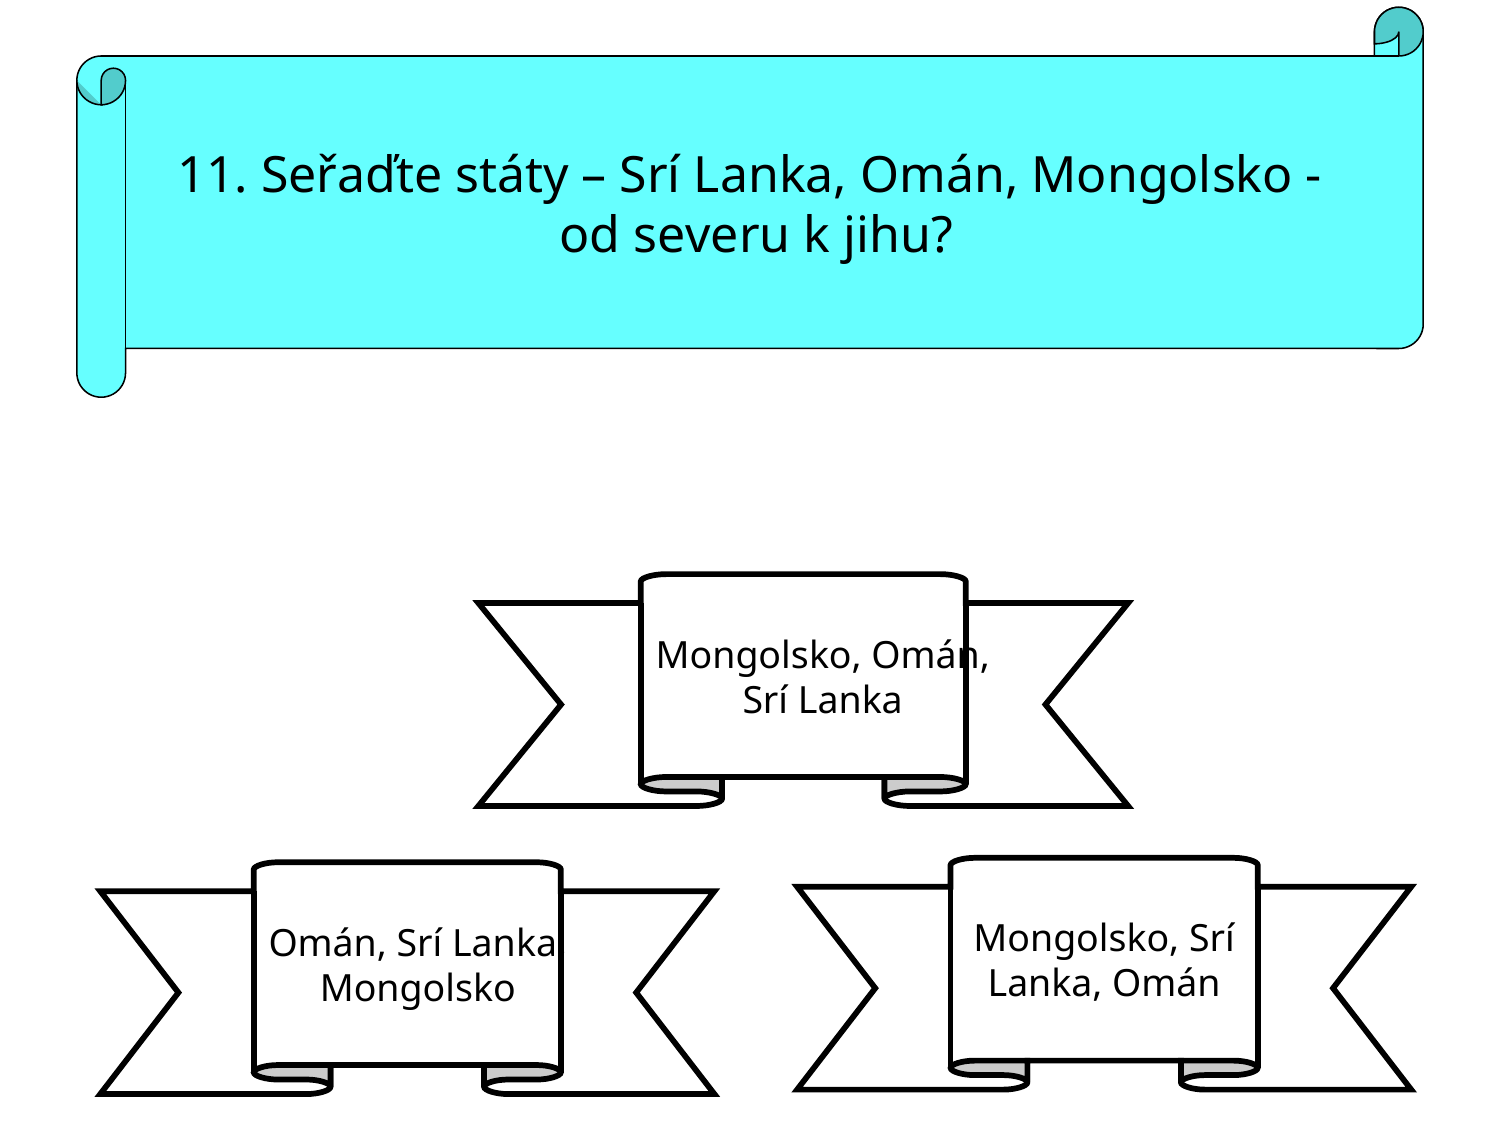

11. Seřaďte státy – Srí Lanka, Omán, Mongolsko -
 od severu k jihu?
Mongolsko, Omán,
Srí Lanka
Mongolsko, Srí
Lanka, Omán
Omán, Srí Lanka,
Mongolsko